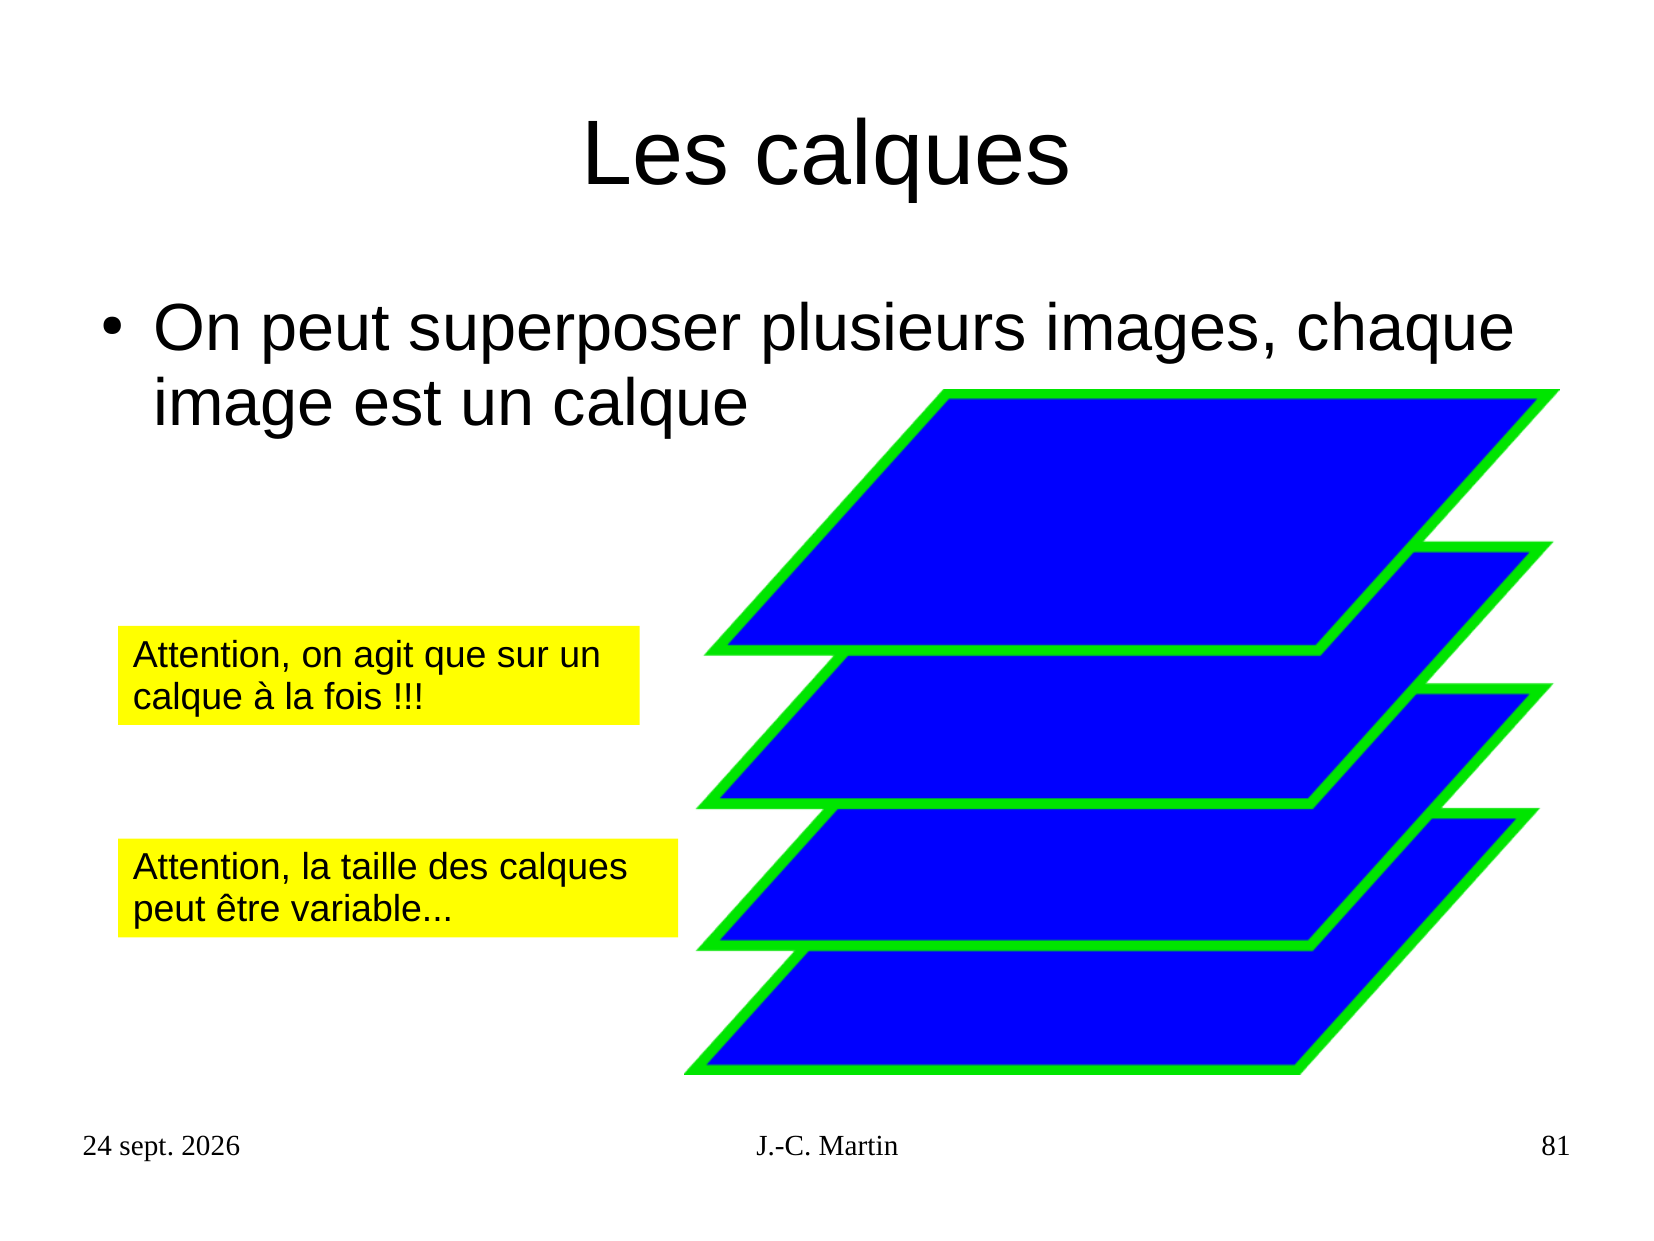

# Les calques
On peut superposer plusieurs images, chaque image est un calque
Attention, on agit que sur un
calque à la fois !!!
Attention, la taille des calques
peut être variable...
J.-C. Martin
81